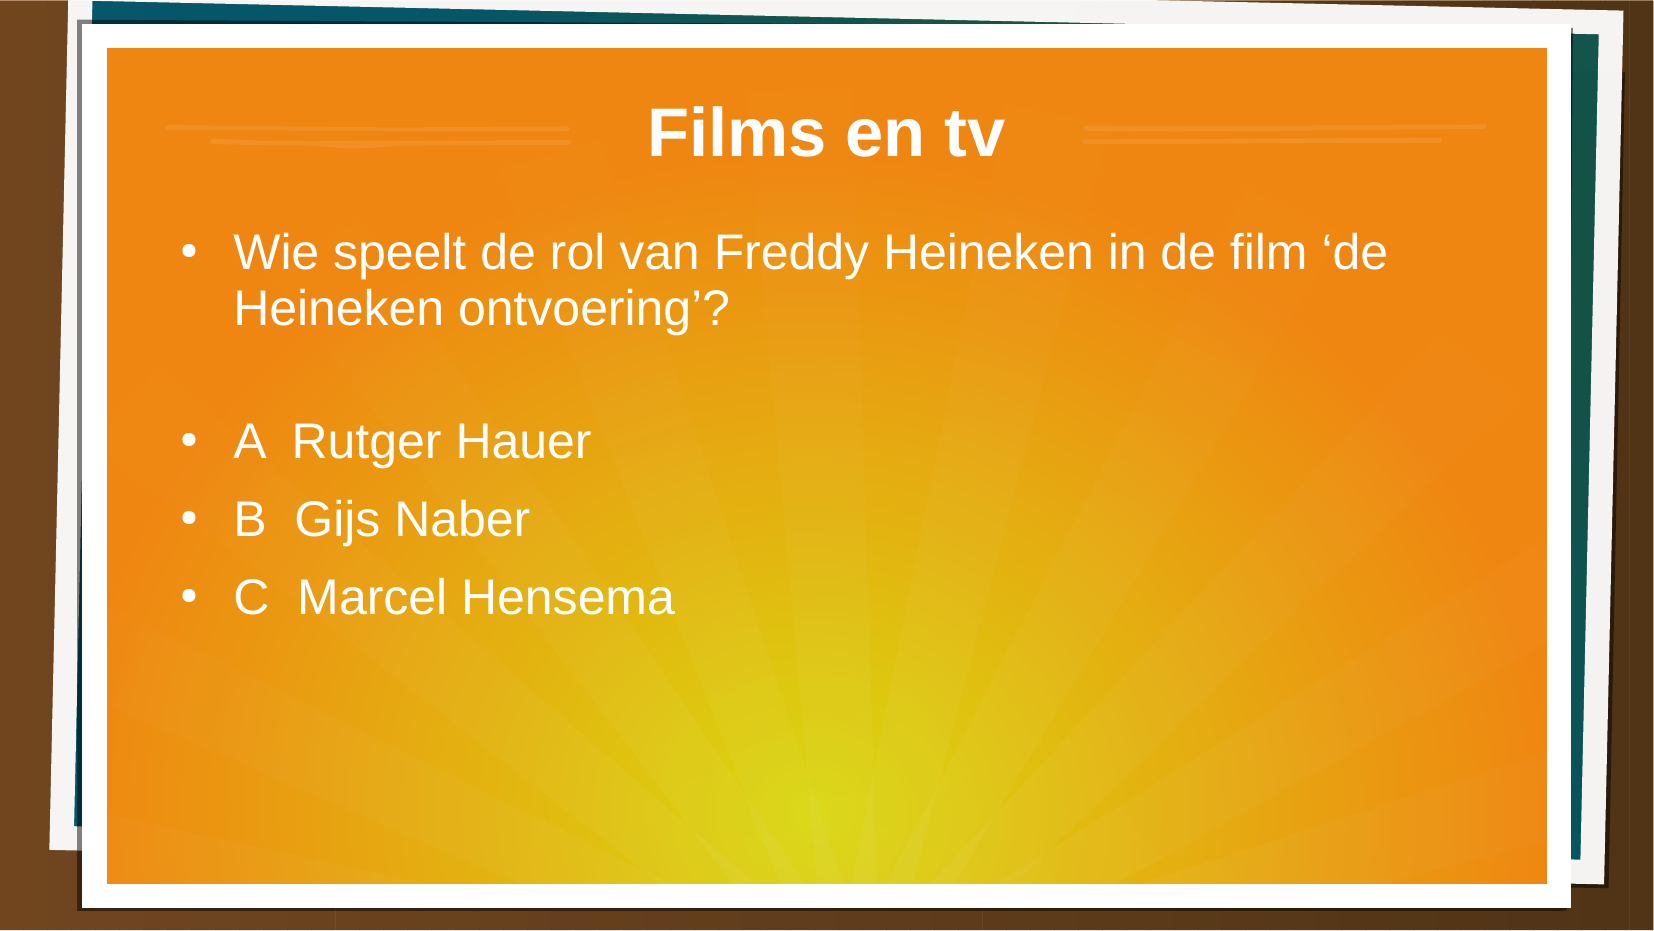

# Films en tv
Wie speelt de rol van Freddy Heineken in de film ‘de Heineken ontvoering’?
A Rutger Hauer
B Gijs Naber
C Marcel Hensema